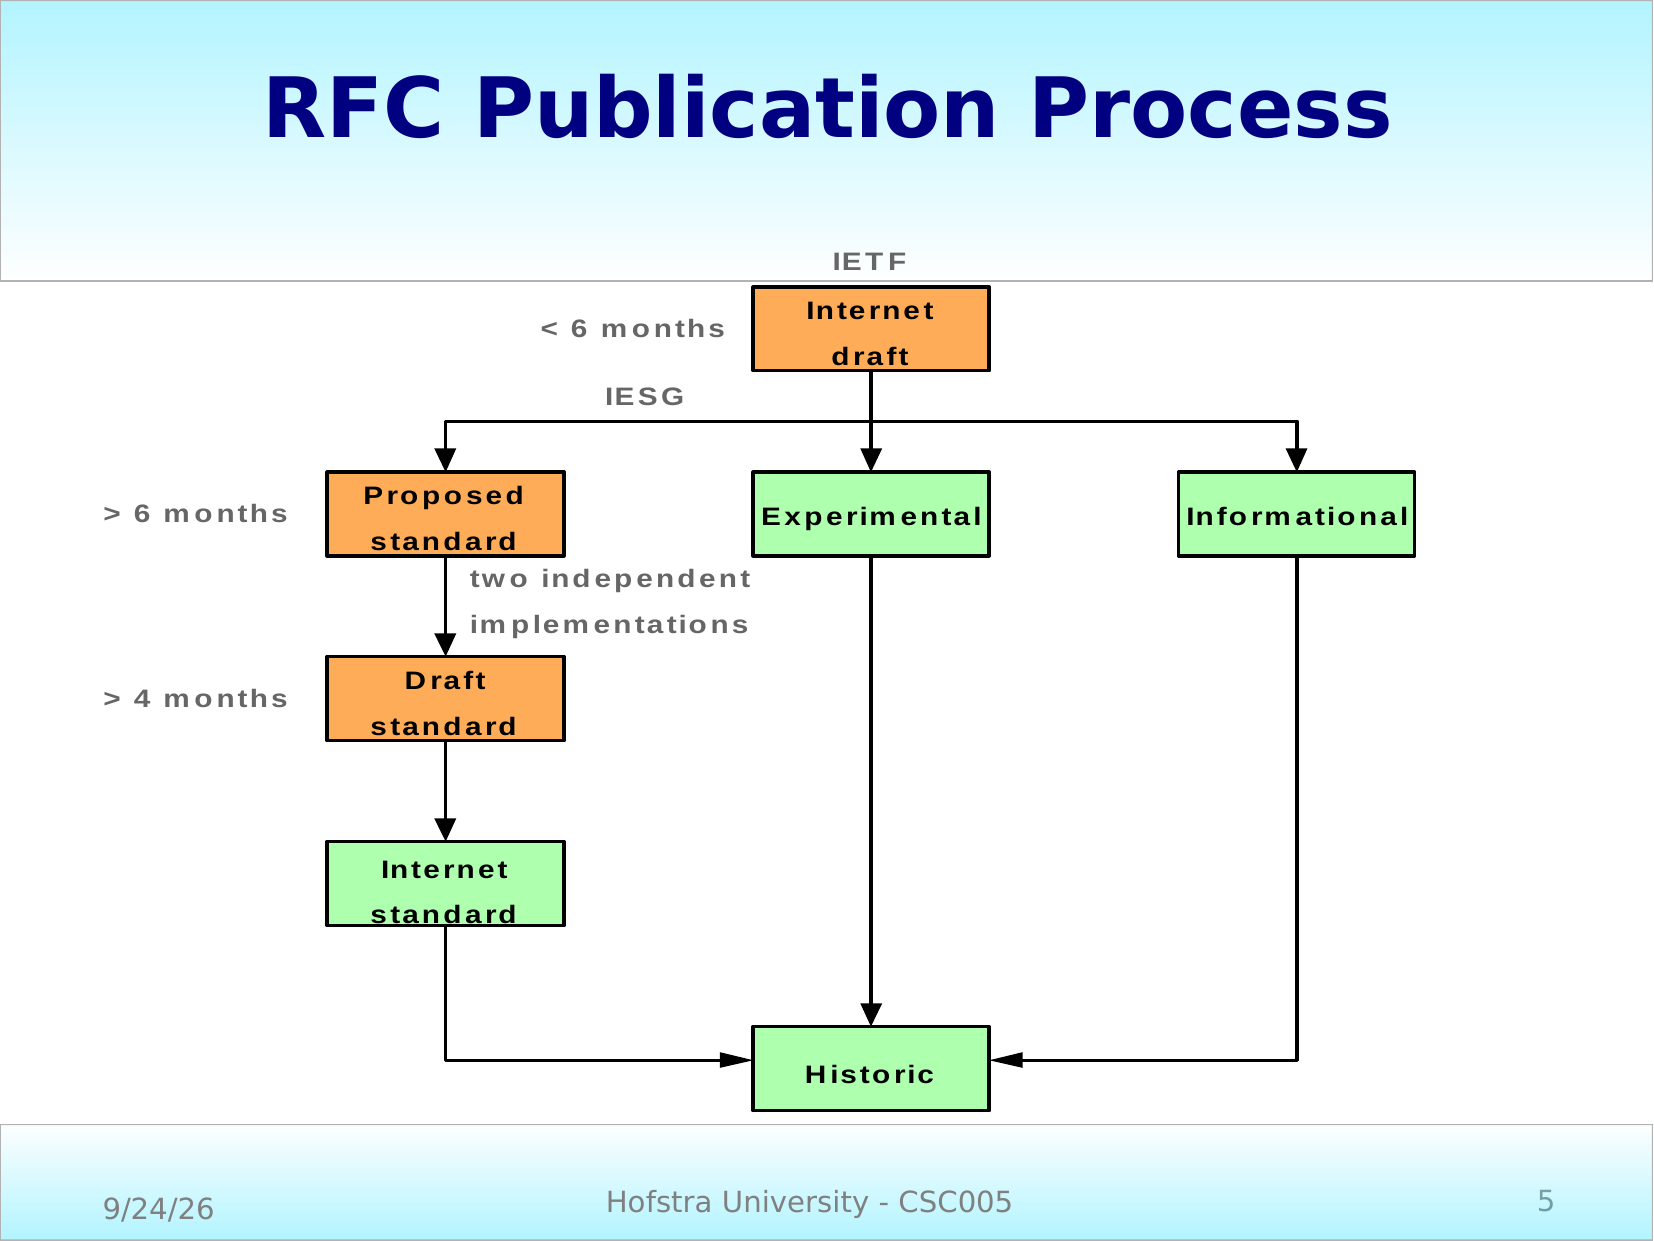

# RFC Publication Process
5
Hofstra University - CSC005